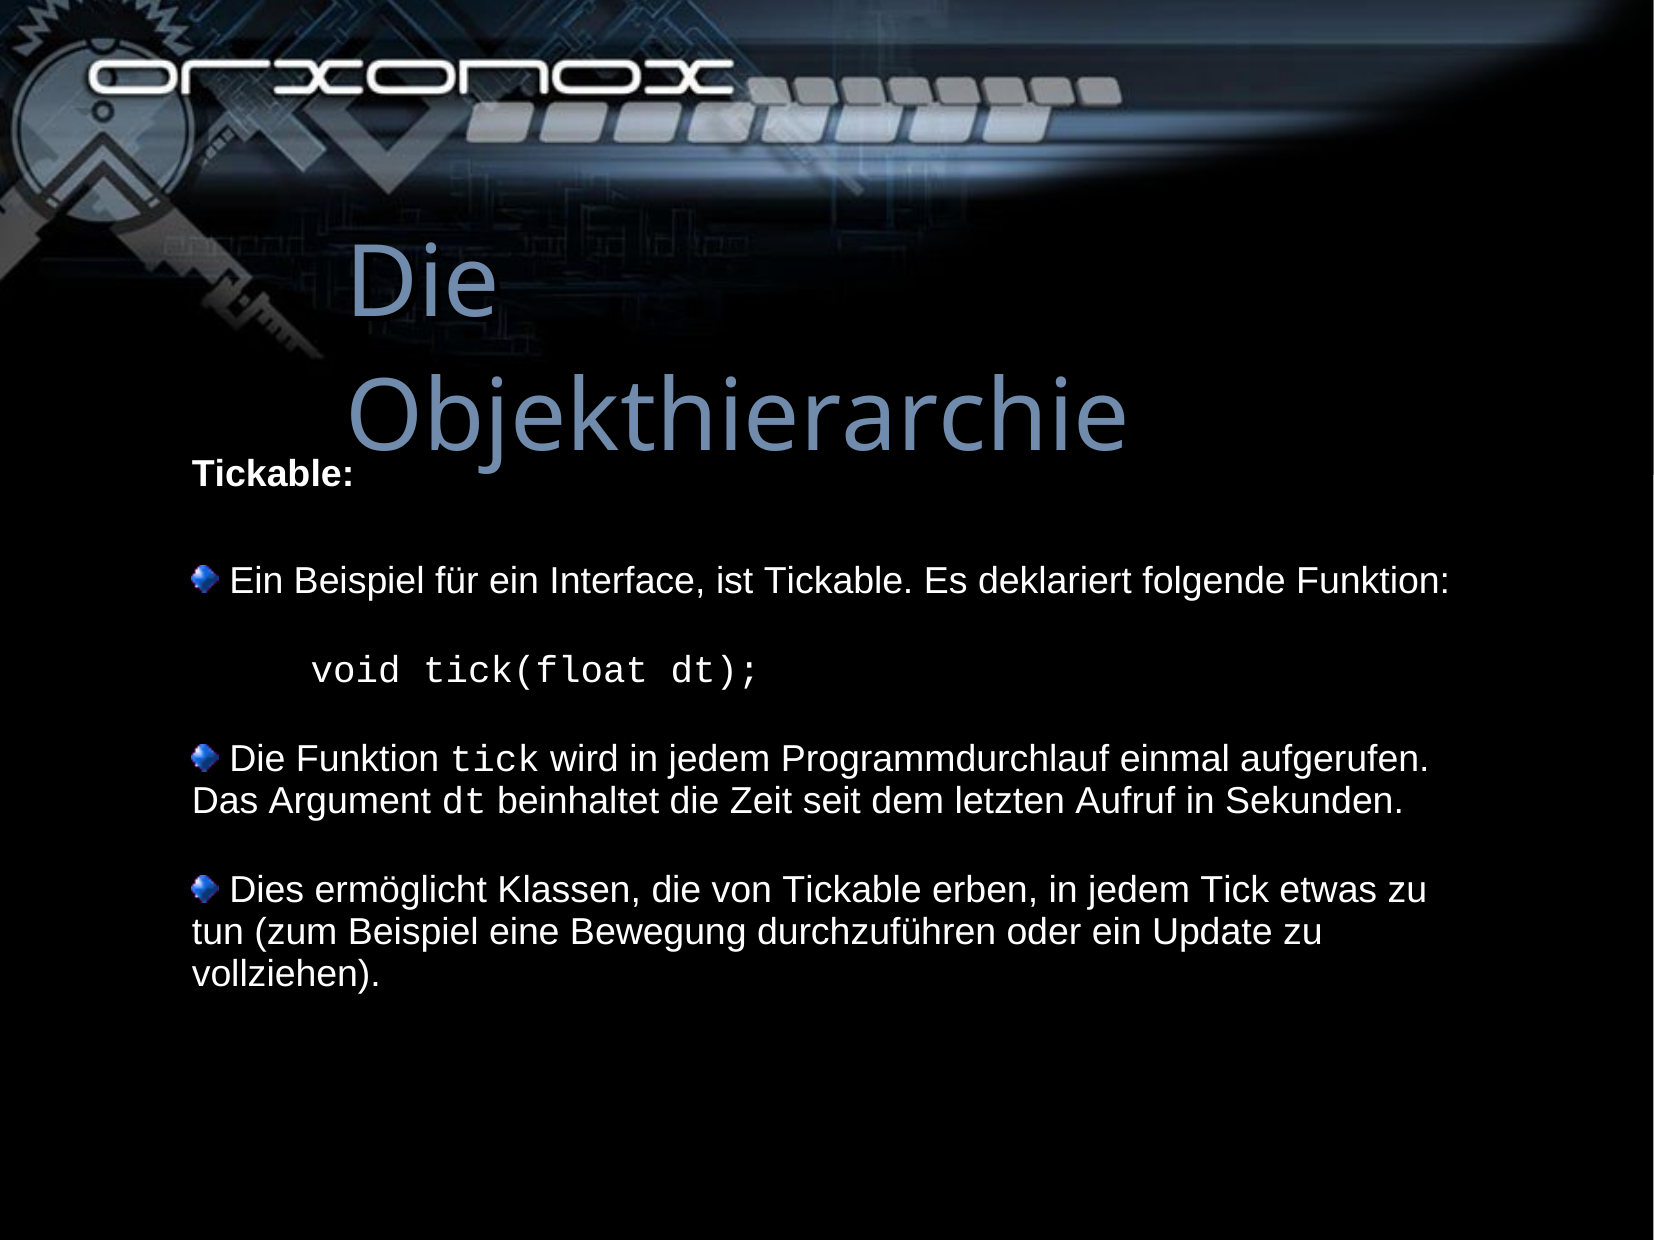

Die Objekthierarchie
Tickable:
 Ein Beispiel für ein Interface, ist Tickable. Es deklariert folgende Funktion:
	void tick(float dt);
 Die Funktion tick wird in jedem Programmdurchlauf einmal aufgerufen. Das Argument dt beinhaltet die Zeit seit dem letzten Aufruf in Sekunden.
 Dies ermöglicht Klassen, die von Tickable erben, in jedem Tick etwas zu tun (zum Beispiel eine Bewegung durchzuführen oder ein Update zu vollziehen).